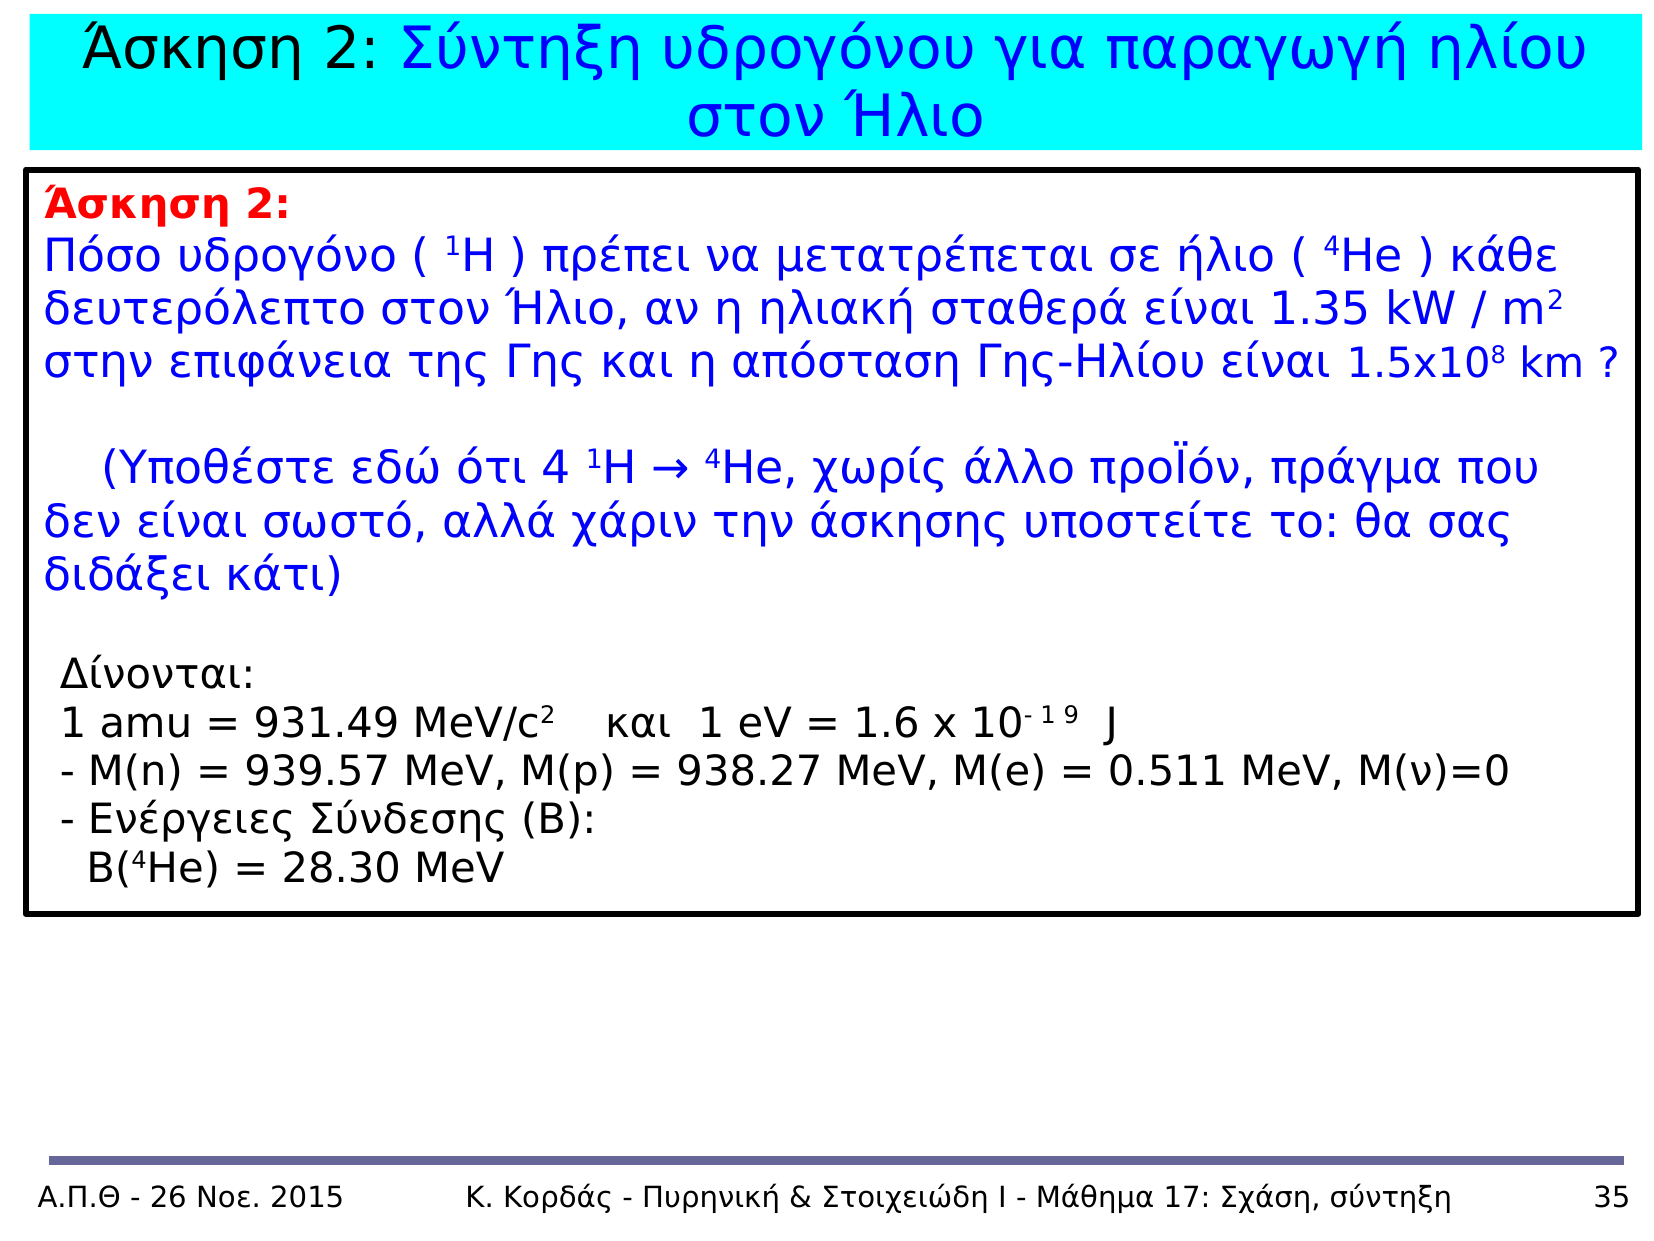

# Άσκηση 2: Σύντηξη υδρογόνου για παραγωγή ηλίου στον Ήλιο
Άσκηση 2:
Πόσο υδρογόνο ( 1Η ) πρέπει να μετατρέπεται σε ήλιο ( 4He ) κάθε δευτερόλεπτο στον Ήλιο, αν η ηλιακή σταθερά είναι 1.35 kW / m2 στην επιφάνεια της Γης και η απόσταση Γης-Ηλίου είναι 1.5x108 km ?
 (Υποθέστε εδώ ότι 4 1Η → 4He, χωρίς άλλο προΪόν, πράγμα που δεν είναι σωστό, αλλά χάριν την άσκησης υποστείτε το: θα σας διδάξει κάτι)
Δίνονται:
1 amu = 931.49 MeV/c2 και 1 eV = 1.6 x 10- 1 9 J
- M(n) = 939.57 MeV, M(p) = 938.27 MeV, M(e) = 0.511 MeV, M(ν)=0
- Ενέργειες Σύνδεσης (B):
 B(4He) = 28.30 MeV
Α.Π.Θ - 26 Νοε. 2015
Κ. Κορδάς - Πυρηνική & Στοιχειώδη Ι - Μάθημα 17: Σχάση, σύντηξη
35